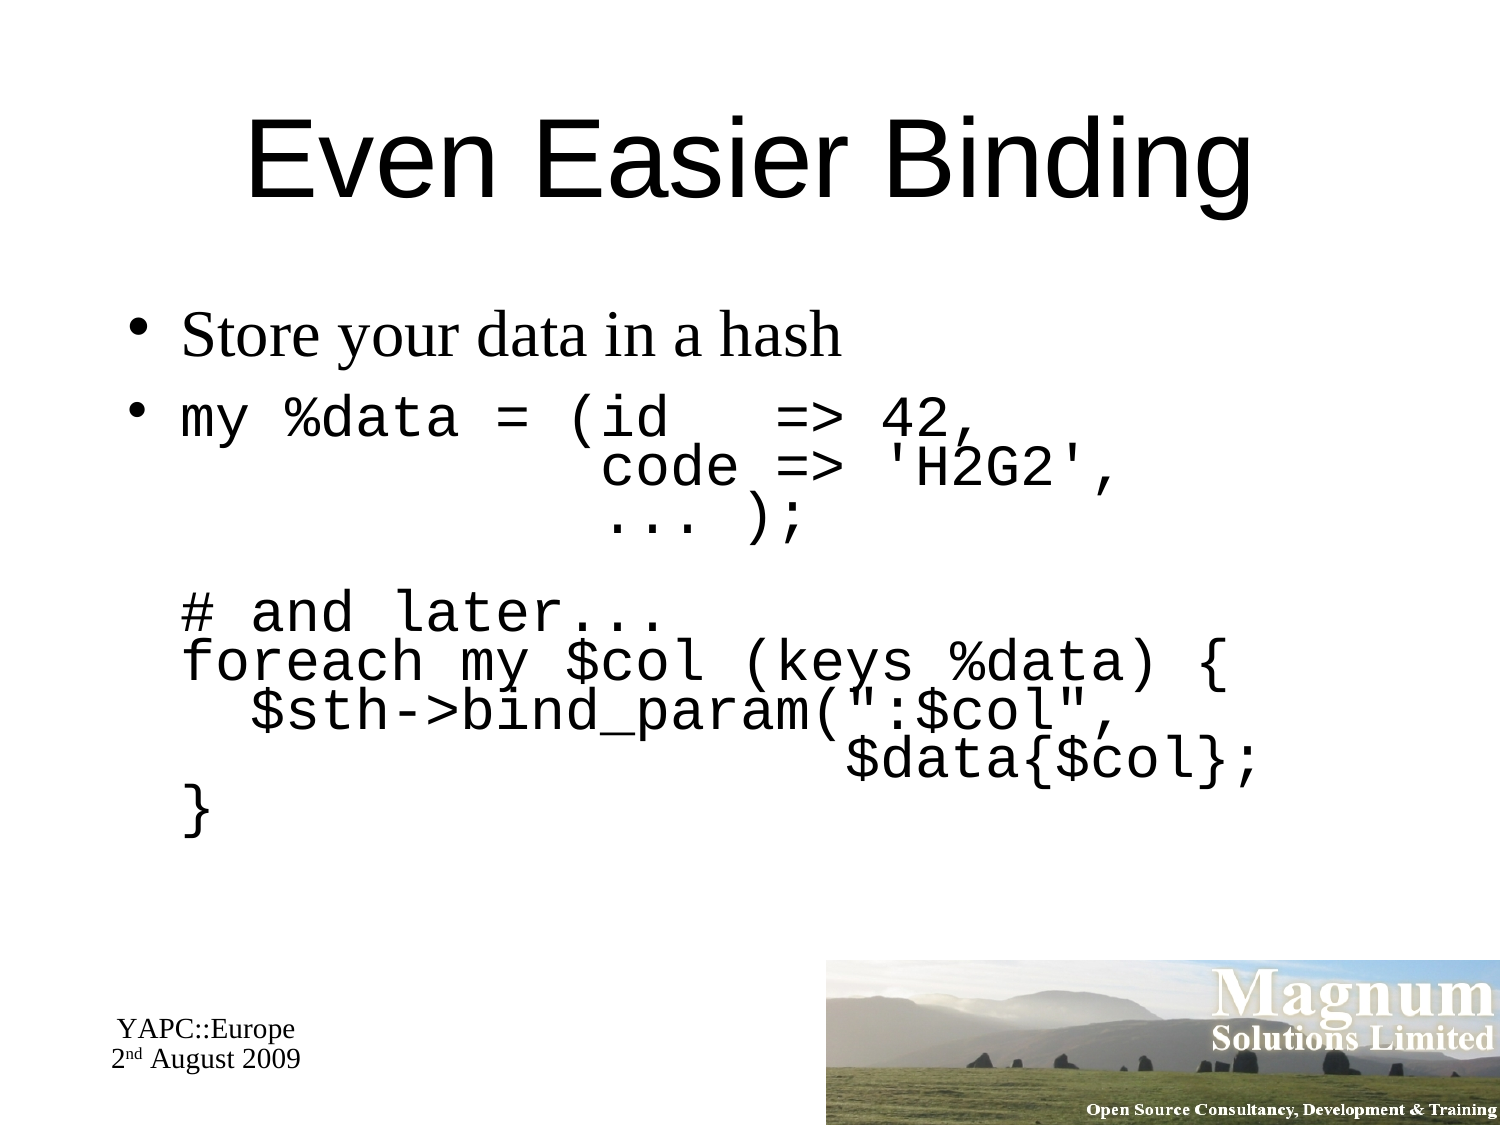

# Even Easier Binding
Store your data in a hash
my %data = (id => 42,
 code => 'H2G2',
 ... );
# and later...
foreach my $col (keys %data) {
 $sth->bind_param(":$col", $data{$col};
}
138